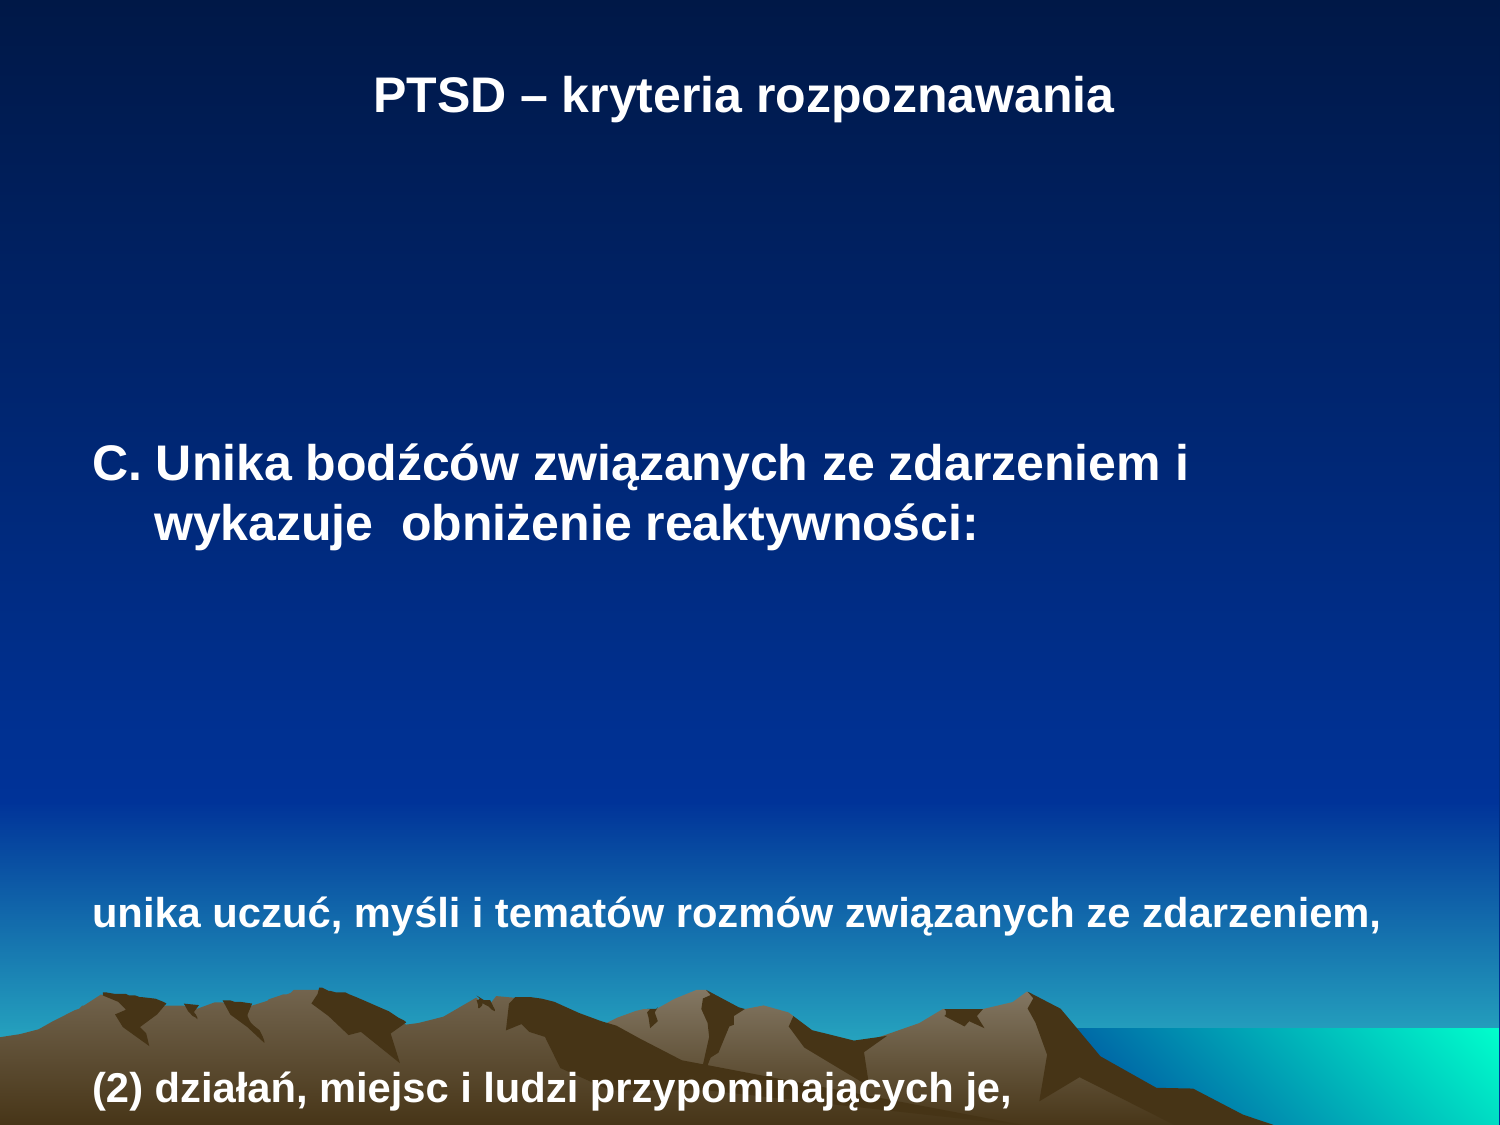

PTSD – kryteria rozpoznawania
C. Unika bodźców związanych ze zdarzeniem i wykazuje obniżenie reaktywności:
unika uczuć, myśli i tematów rozmów związanych ze zdarzeniem,
(2) działań, miejsc i ludzi przypominających je,
(3) nie może przypomnieć sobie ważnych aspektów zdarzenia,
(4) wykazuje zmniejszenie zainteresowania lub nie
 uczestniczy w ważnych dotąd aktywnościach,
(5) odczuwa poczucie dystansu lub obcości wobec
 innych ,
(6) wykazuje ograniczoną skalę przeżywania emocji,
(7) oraz poczucie ograniczonego życia - brak planów na przyszłość.